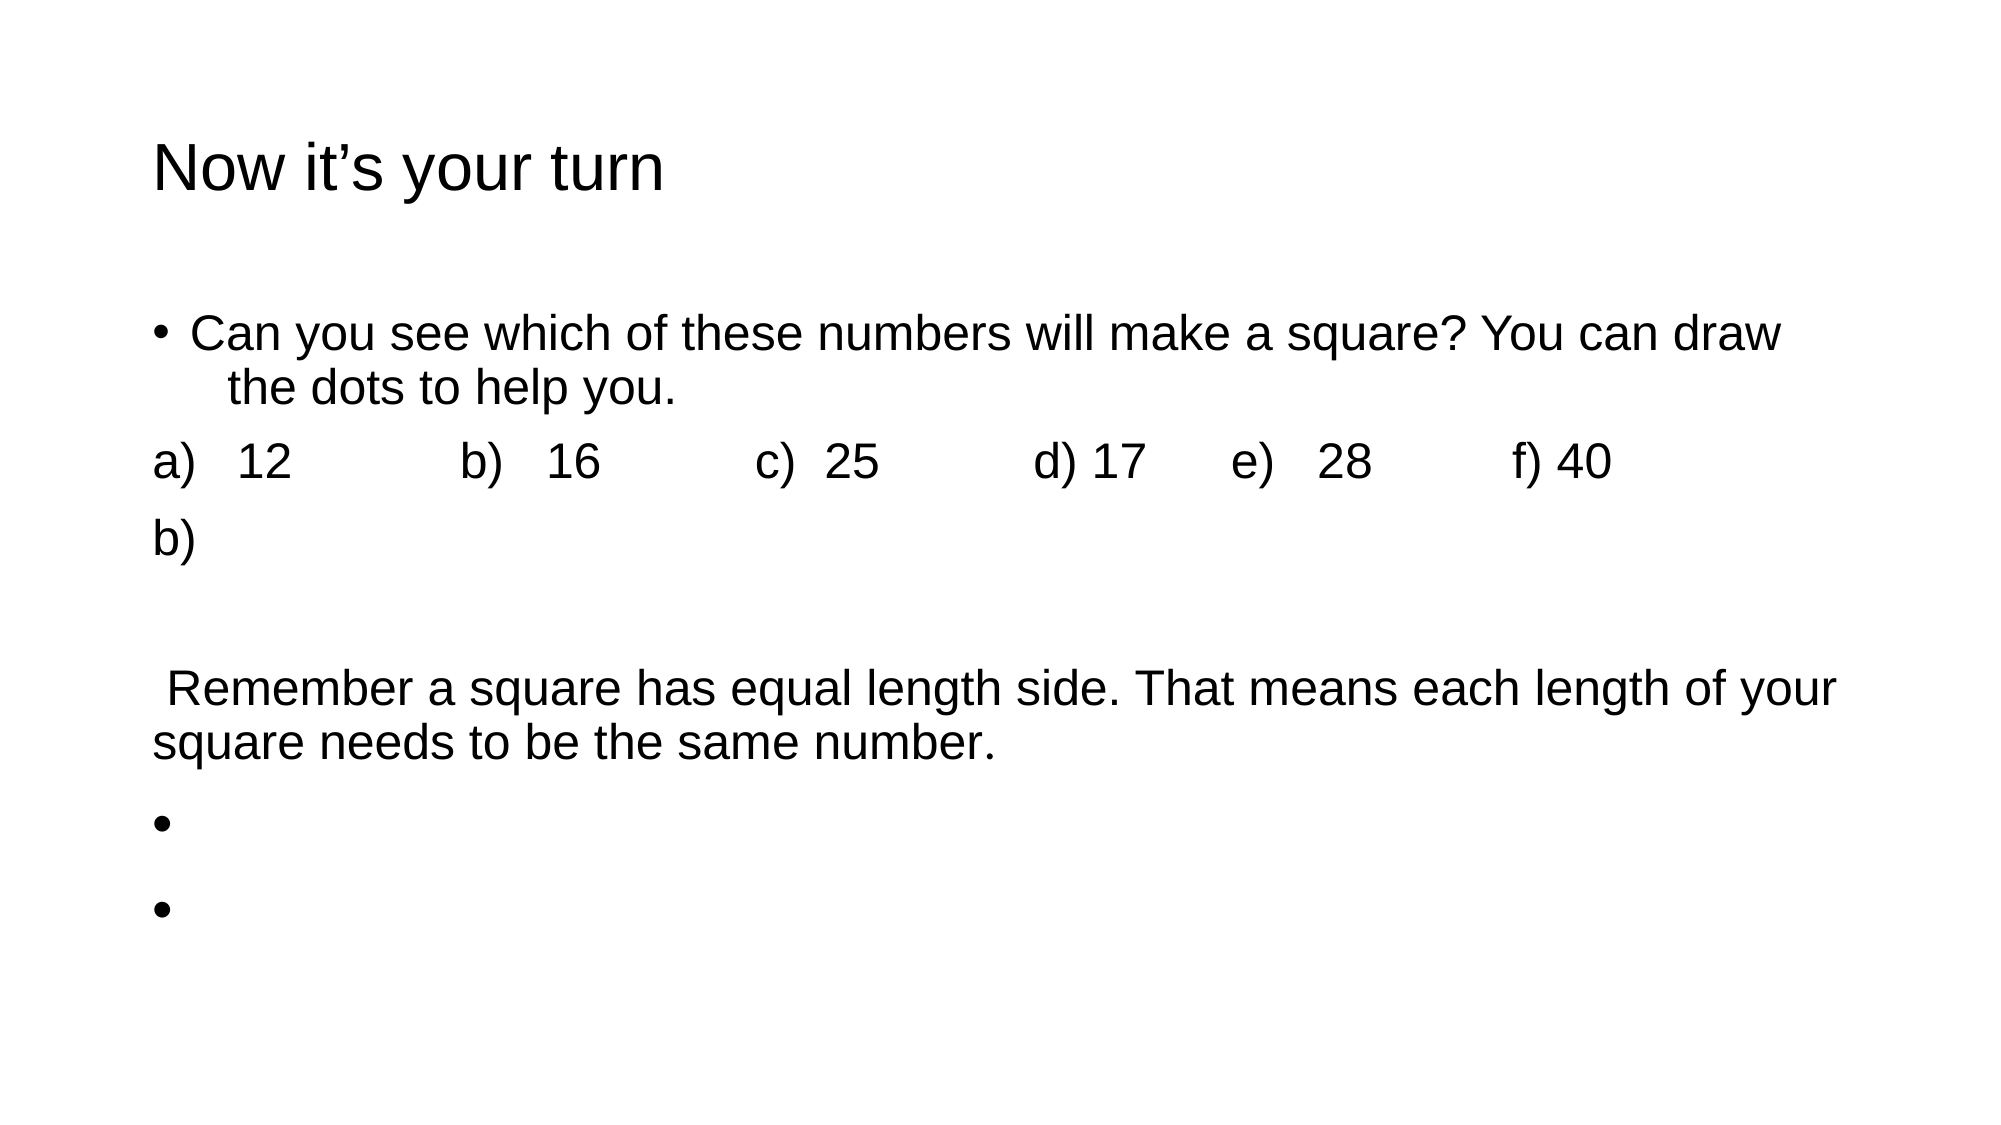

# Now it’s your turn
Can you see which of these numbers will make a square? You can draw the dots to help you.
12 b) 16 c) 25 d) 17 e) 28 f) 40
 Remember a square has equal length side. That means each length of your square needs to be the same number.